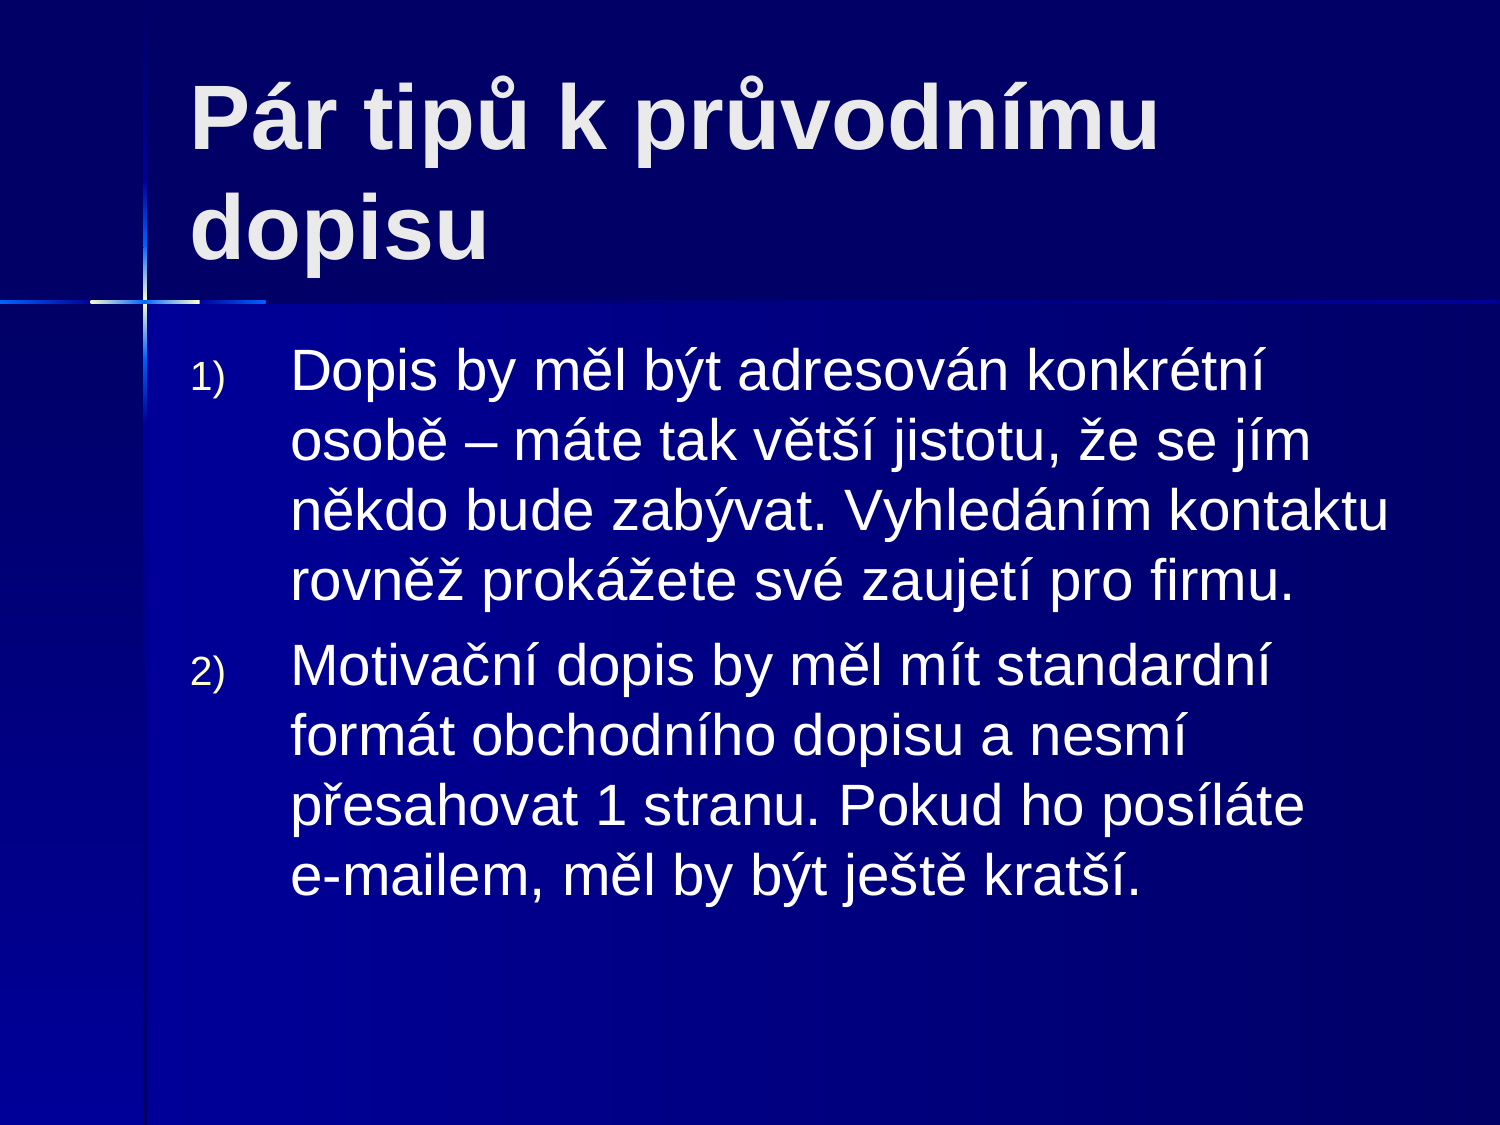

# Pár tipů k průvodnímu dopisu
Dopis by měl být adresován konkrétní osobě – máte tak větší jistotu, že se jím někdo bude zabývat. Vyhledáním kontaktu rovněž prokážete své zaujetí pro firmu.
Motivační dopis by měl mít standardní formát obchodního dopisu a nesmí přesahovat 1 stranu. Pokud ho posíláte e-mailem, měl by být ještě kratší.